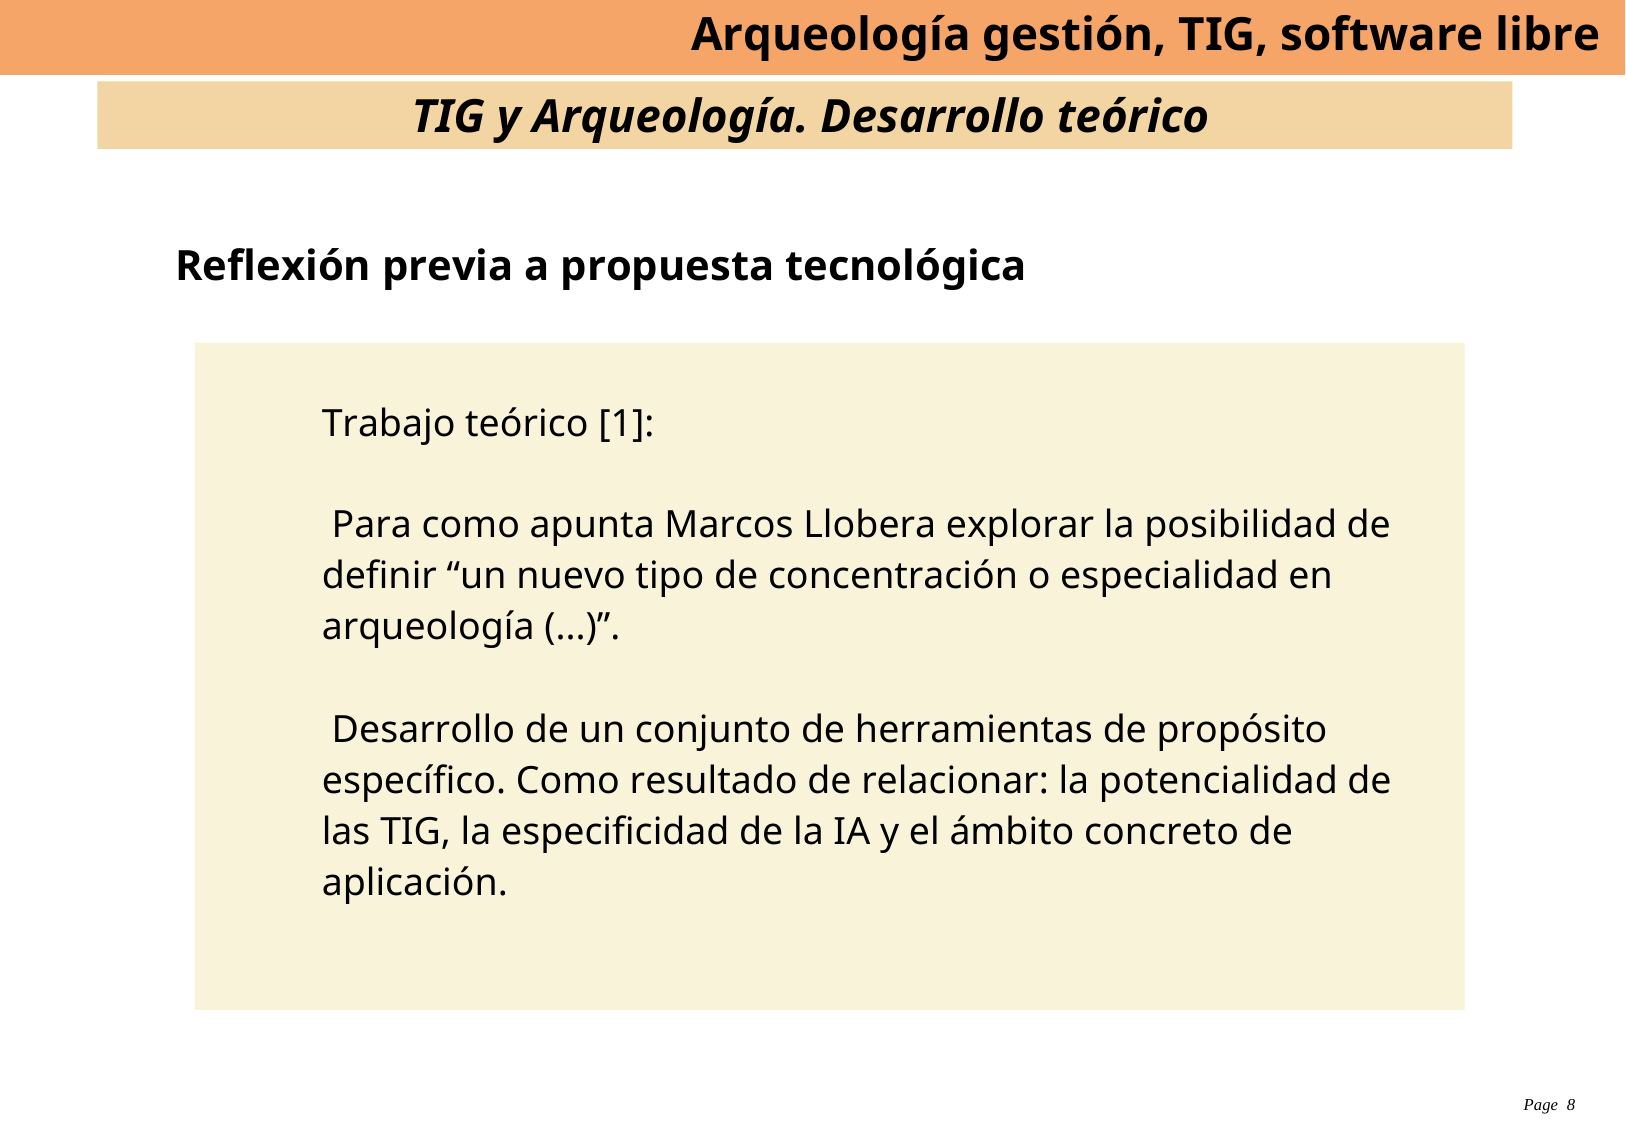

Arqueología gestión, TIG, software libre
 TIG y Arqueología. Desarrollo teórico
Reflexión previa a propuesta tecnológica
Trabajo teórico [1]:
 Para como apunta Marcos Llobera explorar la posibilidad de definir “un nuevo tipo de concentración o especialidad en arqueología (...)”.
 Desarrollo de un conjunto de herramientas de propósito específico. Como resultado de relacionar: la potencialidad de las TIG, la especificidad de la IA y el ámbito concreto de aplicación.